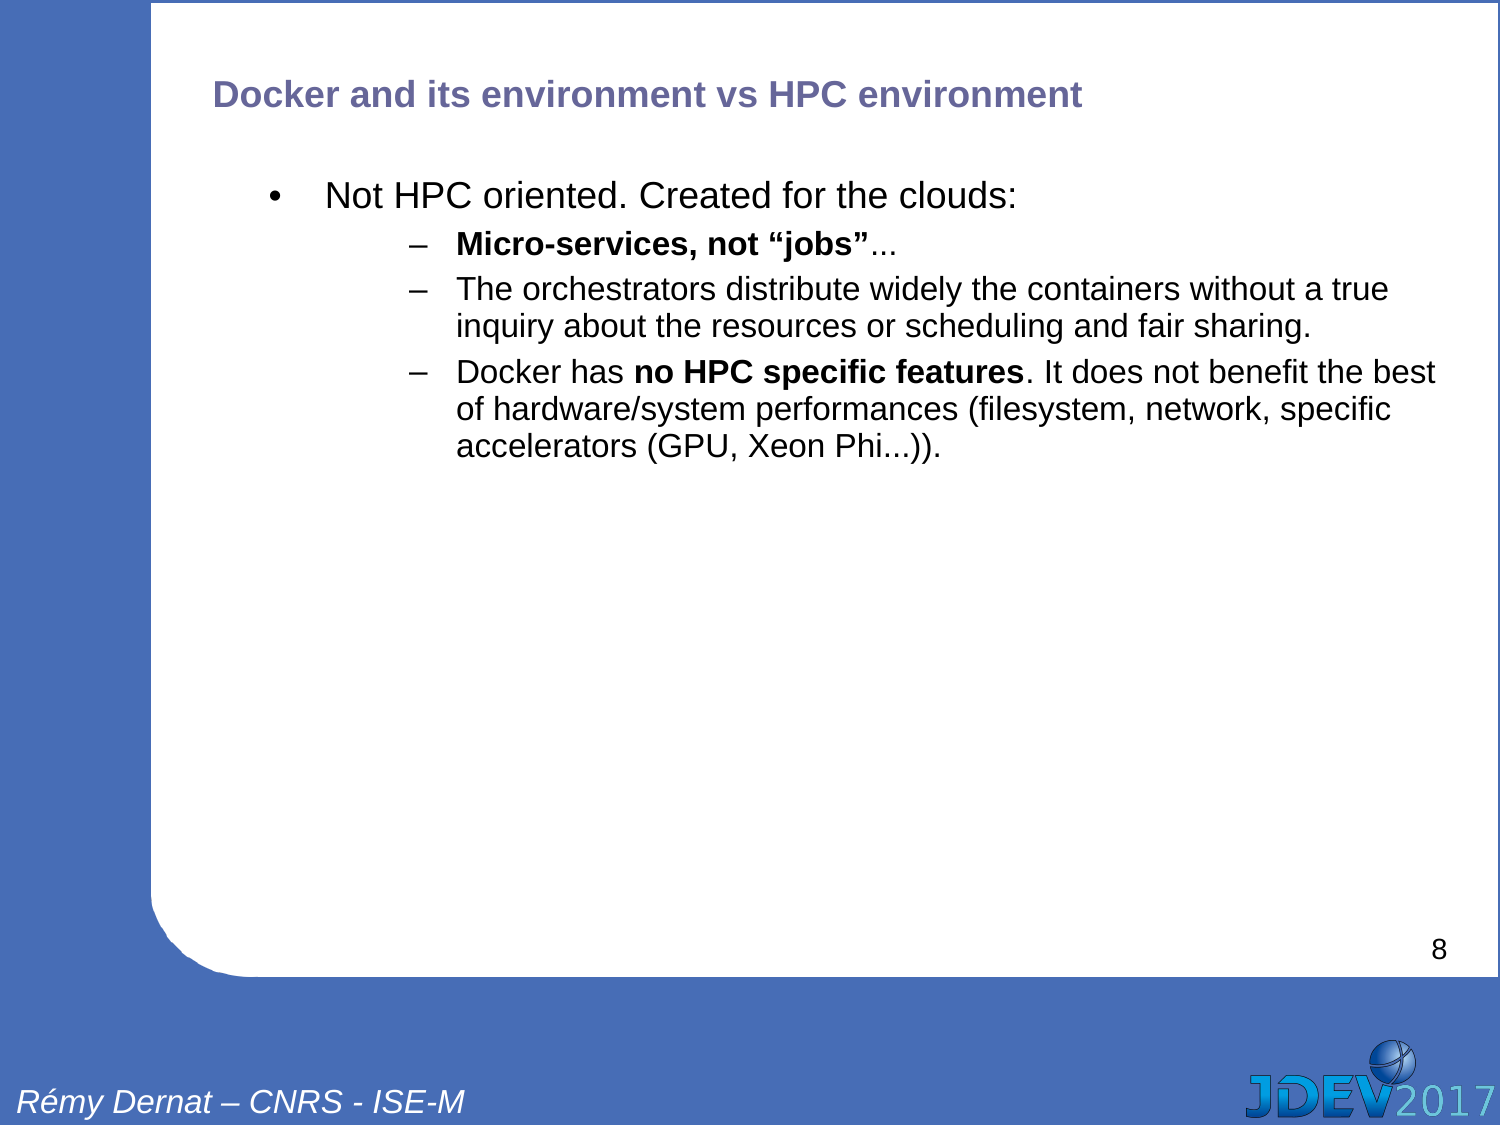

# Docker and its environment vs HPC environment
Not HPC oriented. Created for the clouds:
Micro-services, not “jobs”...
The orchestrators distribute widely the containers without a true inquiry about the resources or scheduling and fair sharing.
Docker has no HPC specific features. It does not benefit the best of hardware/system performances (filesystem, network, specific accelerators (GPU, Xeon Phi...)).
8
Rémy Dernat – CNRS - ISE-M